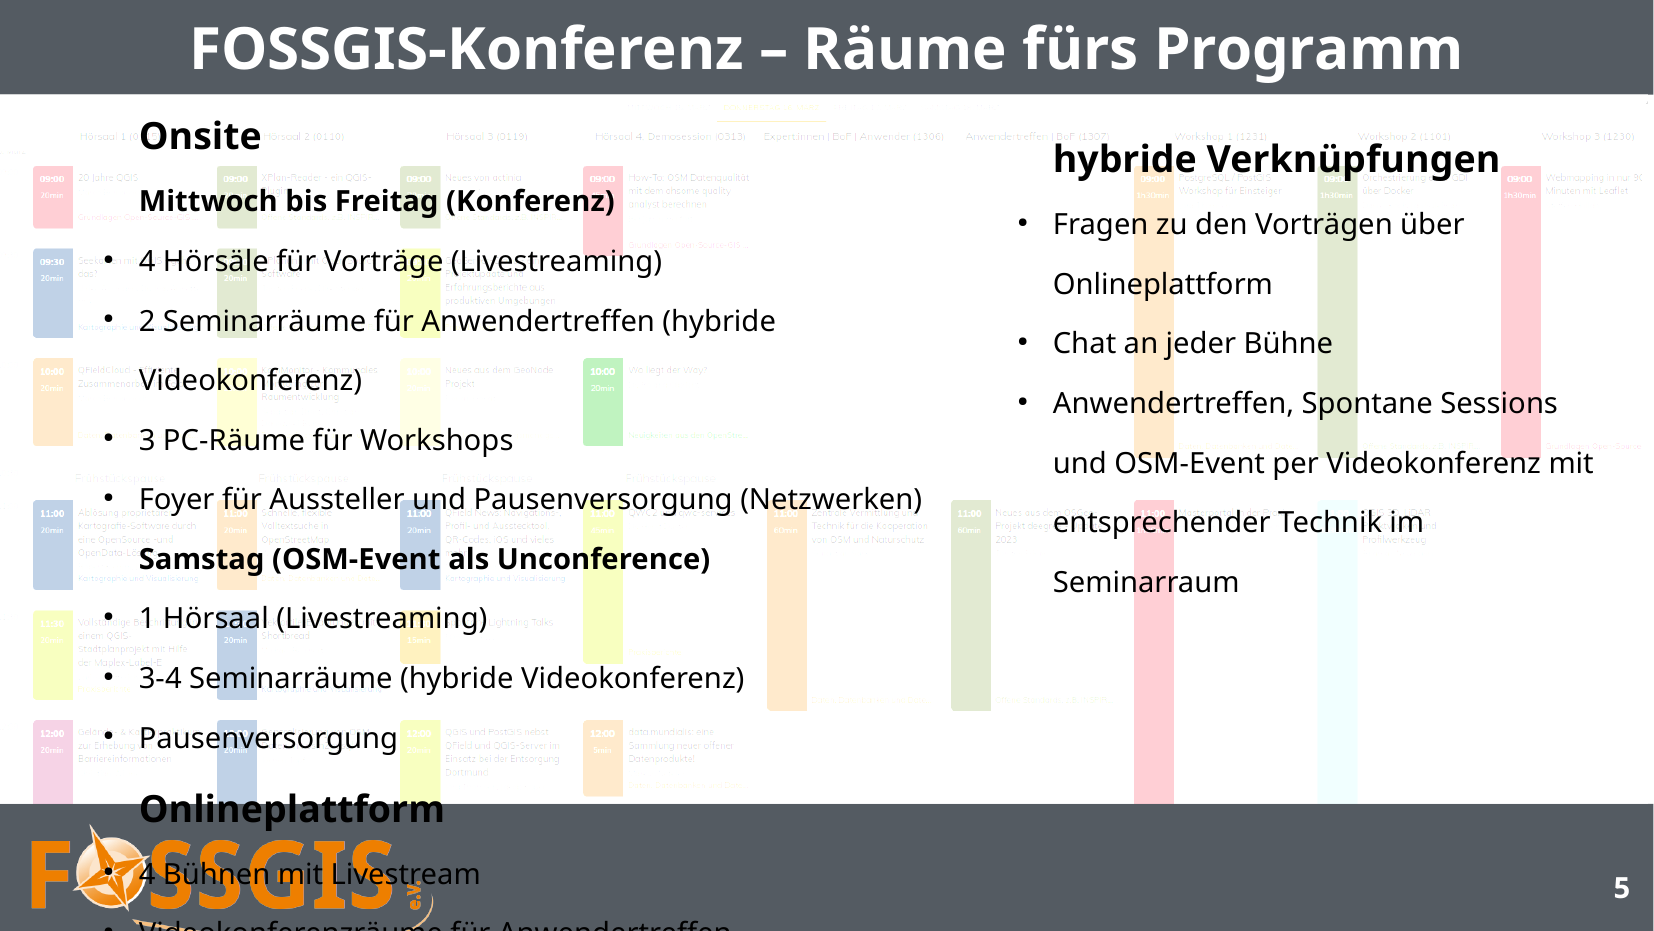

FOSSGIS-Konferenz – Räume fürs Programm
Onsite
Mittwoch bis Freitag (Konferenz)
4 Hörsäle für Vorträge (Livestreaming)
2 Seminarräume für Anwendertreffen (hybride Videokonferenz)
3 PC-Räume für Workshops
Foyer für Aussteller und Pausenversorgung (Netzwerken)
Samstag (OSM-Event als Unconference)
1 Hörsaal (Livestreaming)
3-4 Seminarräume (hybride Videokonferenz)
Pausenversorgung
Onlineplattform
4 Bühnen mit Livestream
Videokonferenzräume für Anwendertreffen
Netzwerkwelt, Expo für Aussteller...
hybride Verknüpfungen
Fragen zu den Vorträgen über Onlineplattform
Chat an jeder Bühne
Anwendertreffen, Spontane Sessions und OSM-Event per Videokonferenz mit entsprechender Technik im Seminarraum
#